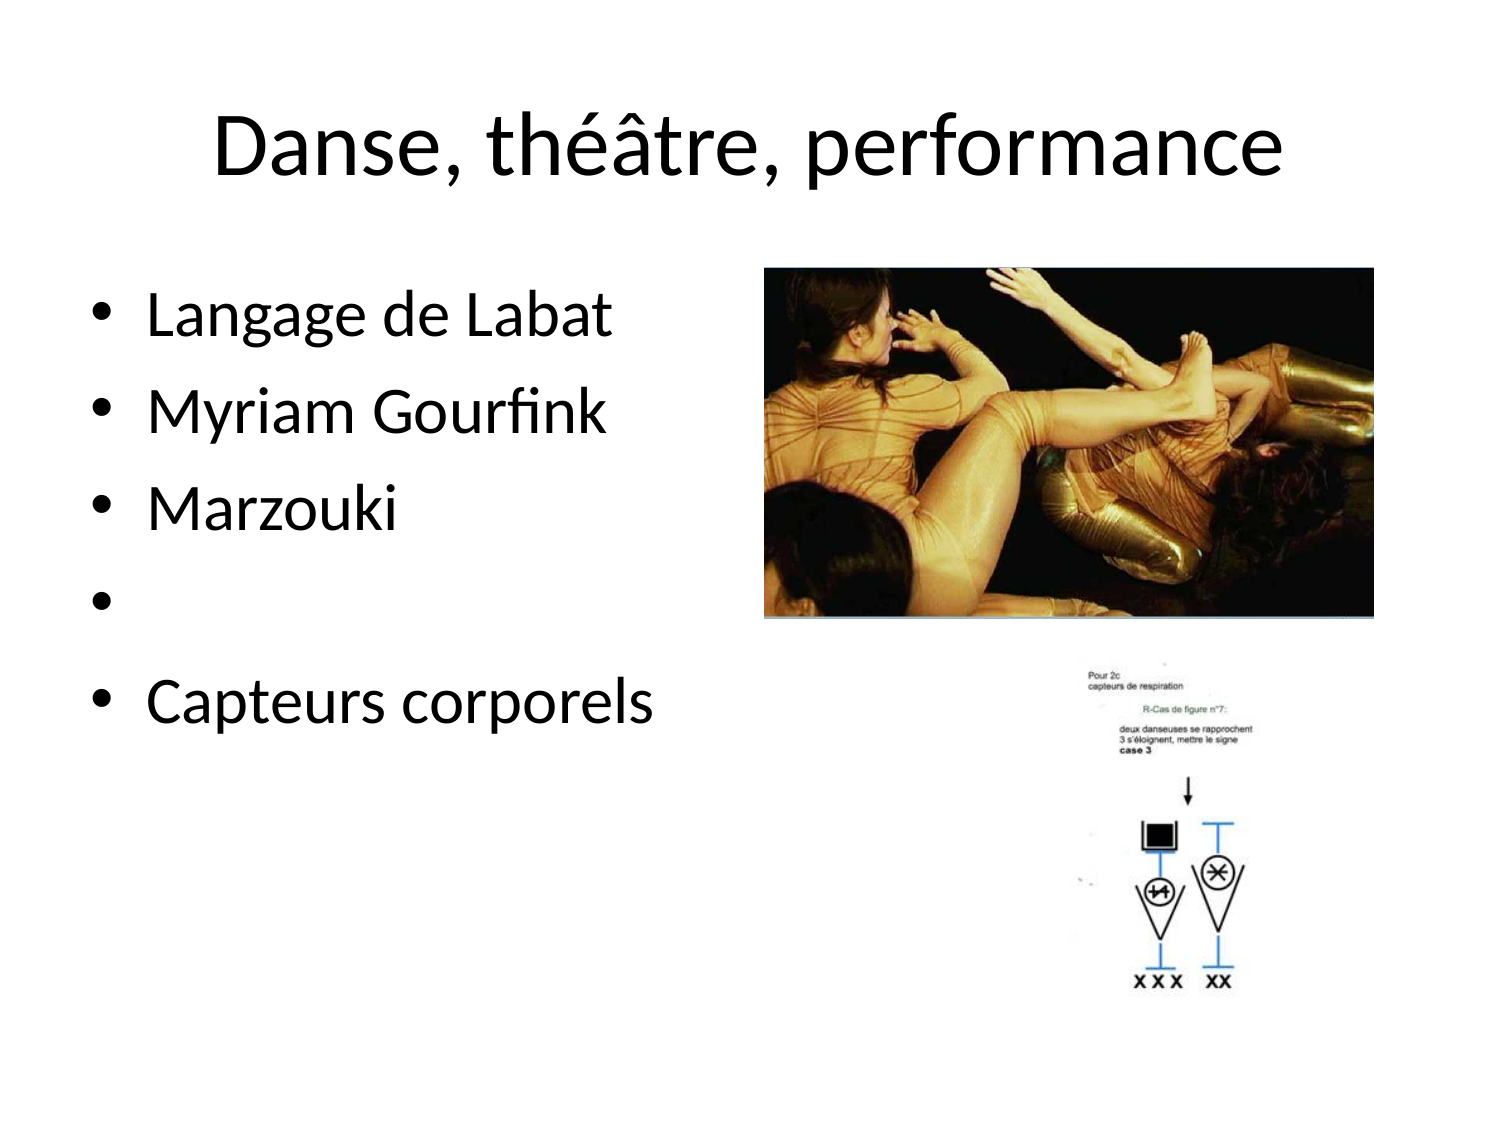

# Danse, théâtre, performance
Langage de Labat
Myriam Gourfink
Marzouki
Capteurs corporels